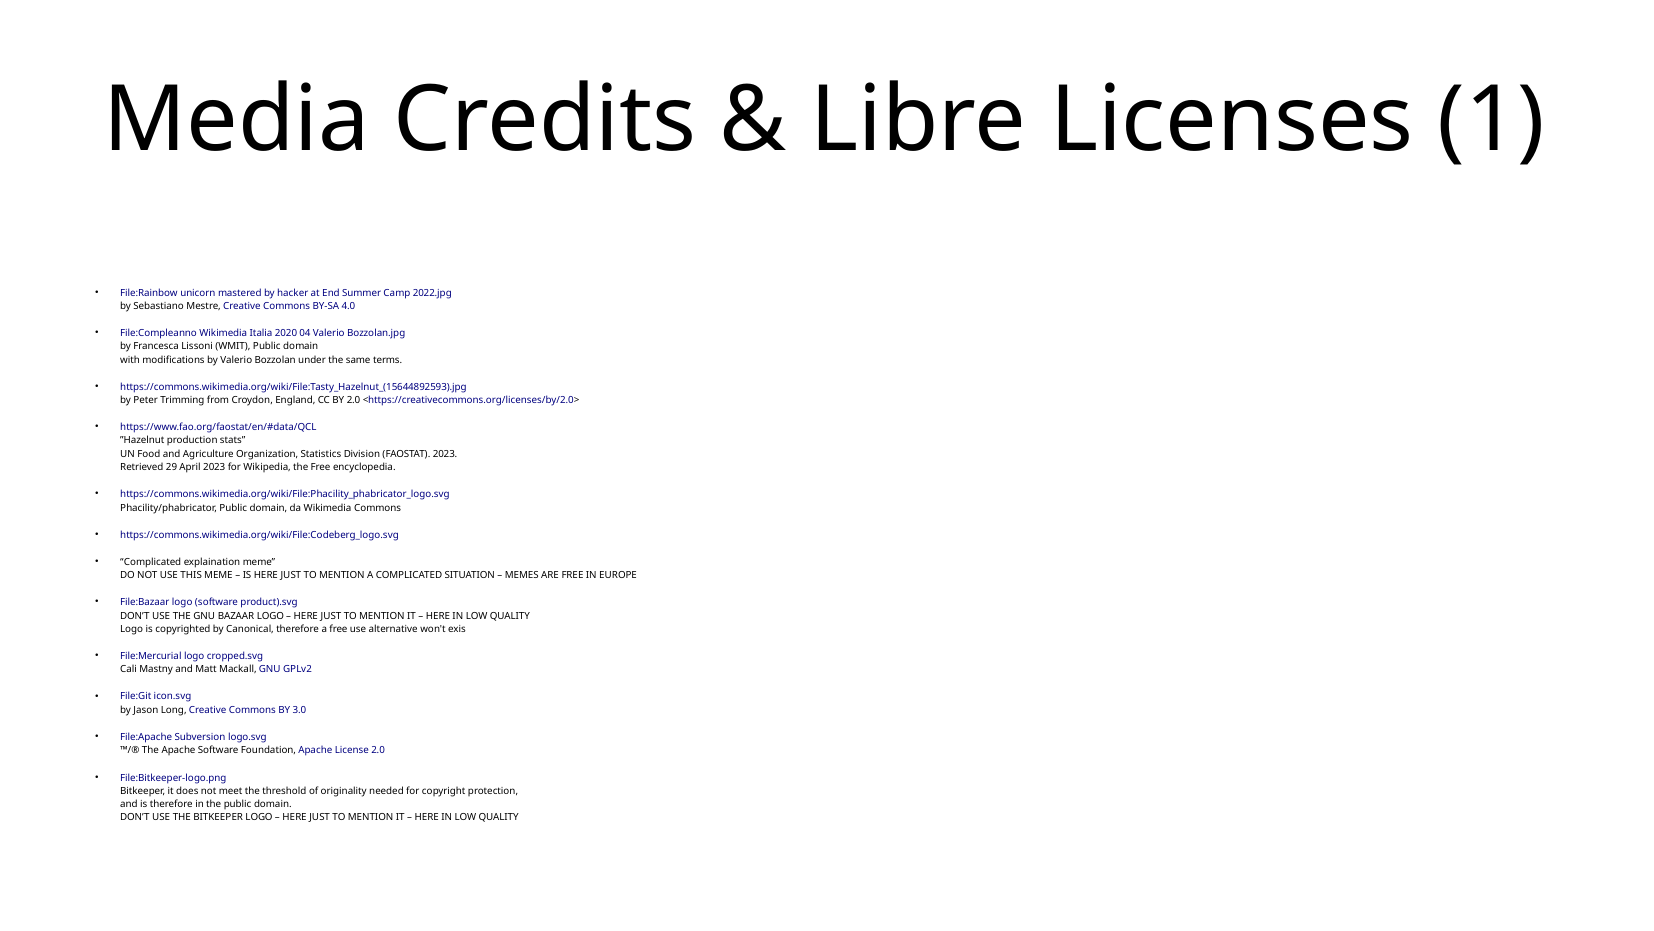

# Media Credits & Libre Licenses (1)
File:Rainbow unicorn mastered by hacker at End Summer Camp 2022.jpg
by Sebastiano Mestre, Creative Commons BY-SA 4.0
File:Compleanno Wikimedia Italia 2020 04 Valerio Bozzolan.jpg
by Francesca Lissoni (WMIT), Public domain
with modifications by Valerio Bozzolan under the same terms.
https://commons.wikimedia.org/wiki/File:Tasty_Hazelnut_(15644892593).jpg
by Peter Trimming from Croydon, England, CC BY 2.0 <https://creativecommons.org/licenses/by/2.0>
https://www.fao.org/faostat/en/#data/QCL
”Hazelnut production stats”
UN Food and Agriculture Organization, Statistics Division (FAOSTAT). 2023.
Retrieved 29 April 2023 for Wikipedia, the Free encyclopedia.
https://commons.wikimedia.org/wiki/File:Phacility_phabricator_logo.svg
Phacility/phabricator, Public domain, da Wikimedia Commons
https://commons.wikimedia.org/wiki/File:Codeberg_logo.svg
“Complicated explaination meme”
DO NOT USE THIS MEME – IS HERE JUST TO MENTION A COMPLICATED SITUATION – MEMES ARE FREE IN EUROPE
File:Bazaar logo (software product).svg
DON’T USE THE GNU BAZAAR LOGO – HERE JUST TO MENTION IT – HERE IN LOW QUALITY
Logo is copyrighted by Canonical, therefore a free use alternative won't exis
File:Mercurial logo cropped.svg
Cali Mastny and Matt Mackall, GNU GPLv2
File:Git icon.svg
by Jason Long, Creative Commons BY 3.0
File:Apache Subversion logo.svg
™/® The Apache Software Foundation, Apache License 2.0
File:Bitkeeper-logo.png
Bitkeeper, it does not meet the threshold of originality needed for copyright protection,
and is therefore in the public domain.
DON’T USE THE BITKEEPER LOGO – HERE JUST TO MENTION IT – HERE IN LOW QUALITY